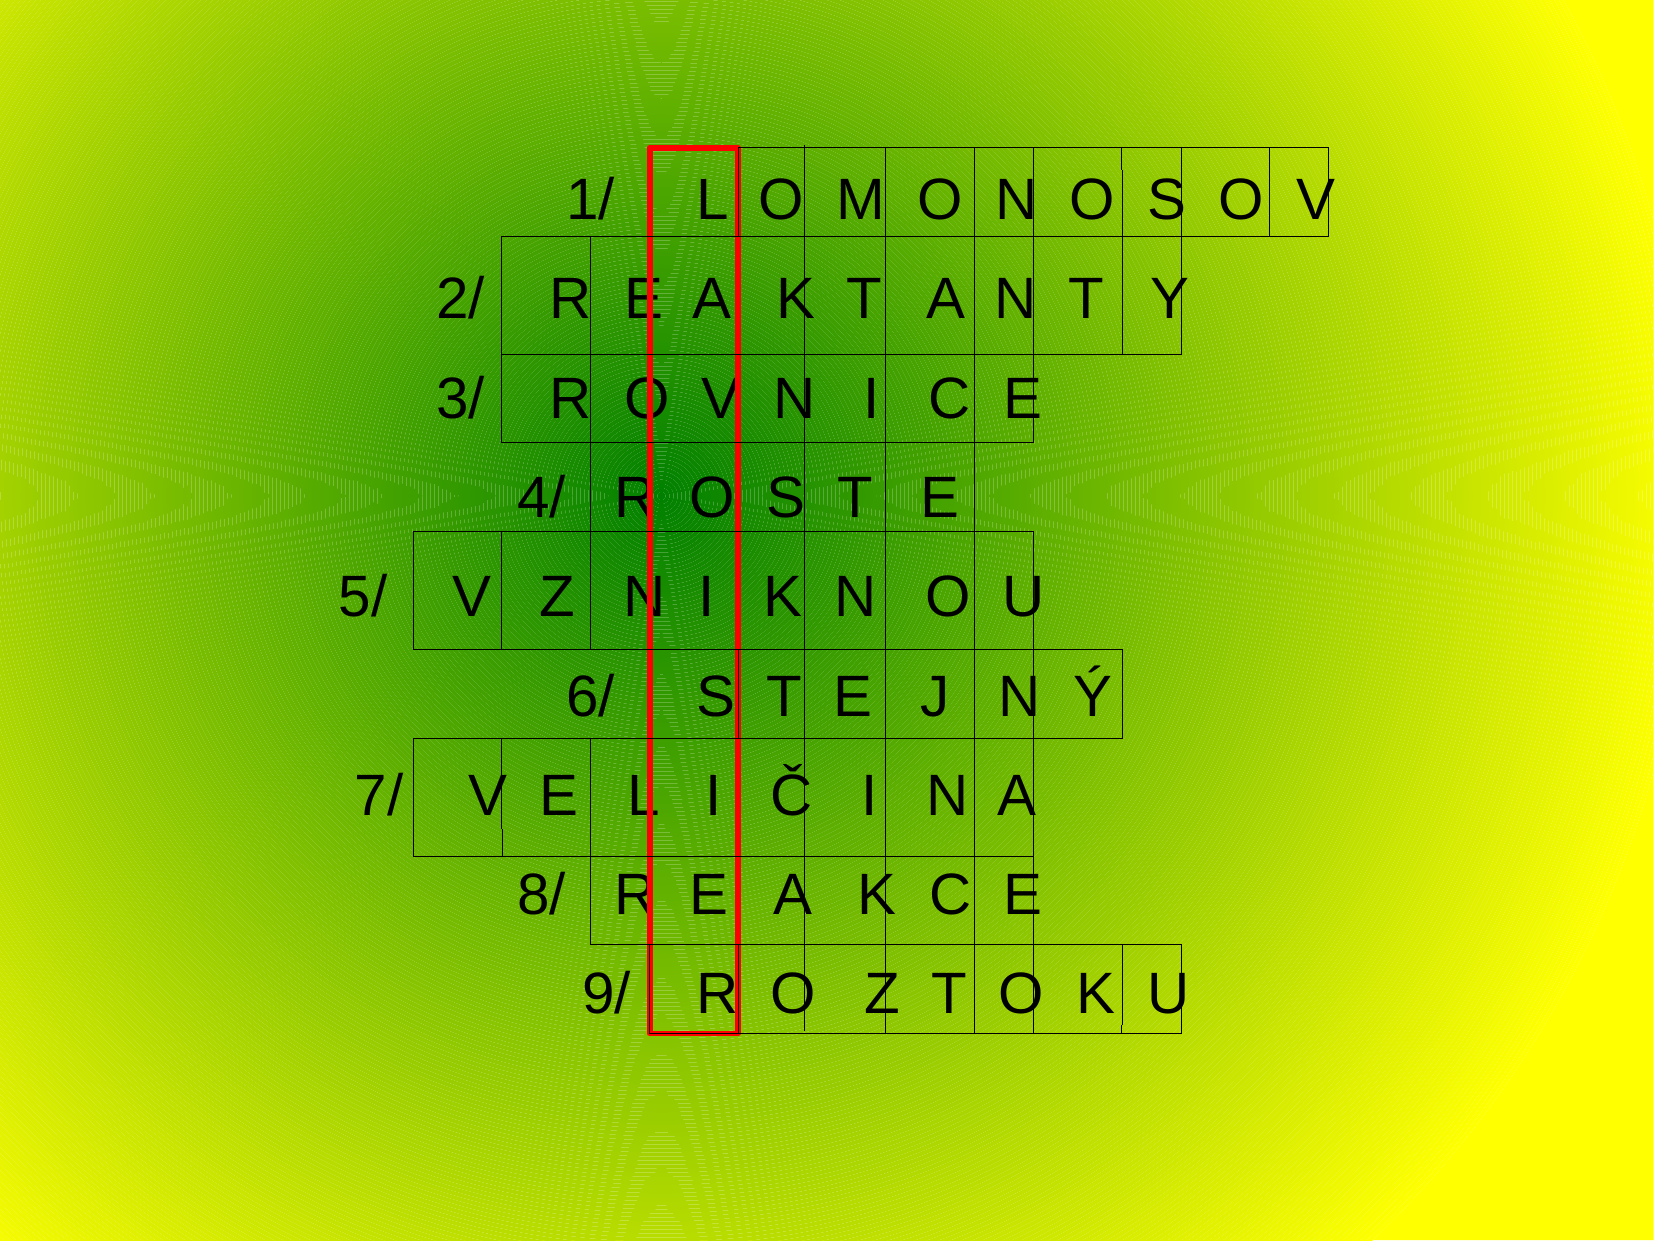

# 1/ L O M O N O S O V
 2/ R E A K T A N T Y
 3/ R O V N I C E
 4/ R O S T E
 5/ V Z N I K N O U
 6/ S T E J N Ý
 7/ V E L I Č I N A
 8/ R E A K C E
 9/ R O Z T O K U